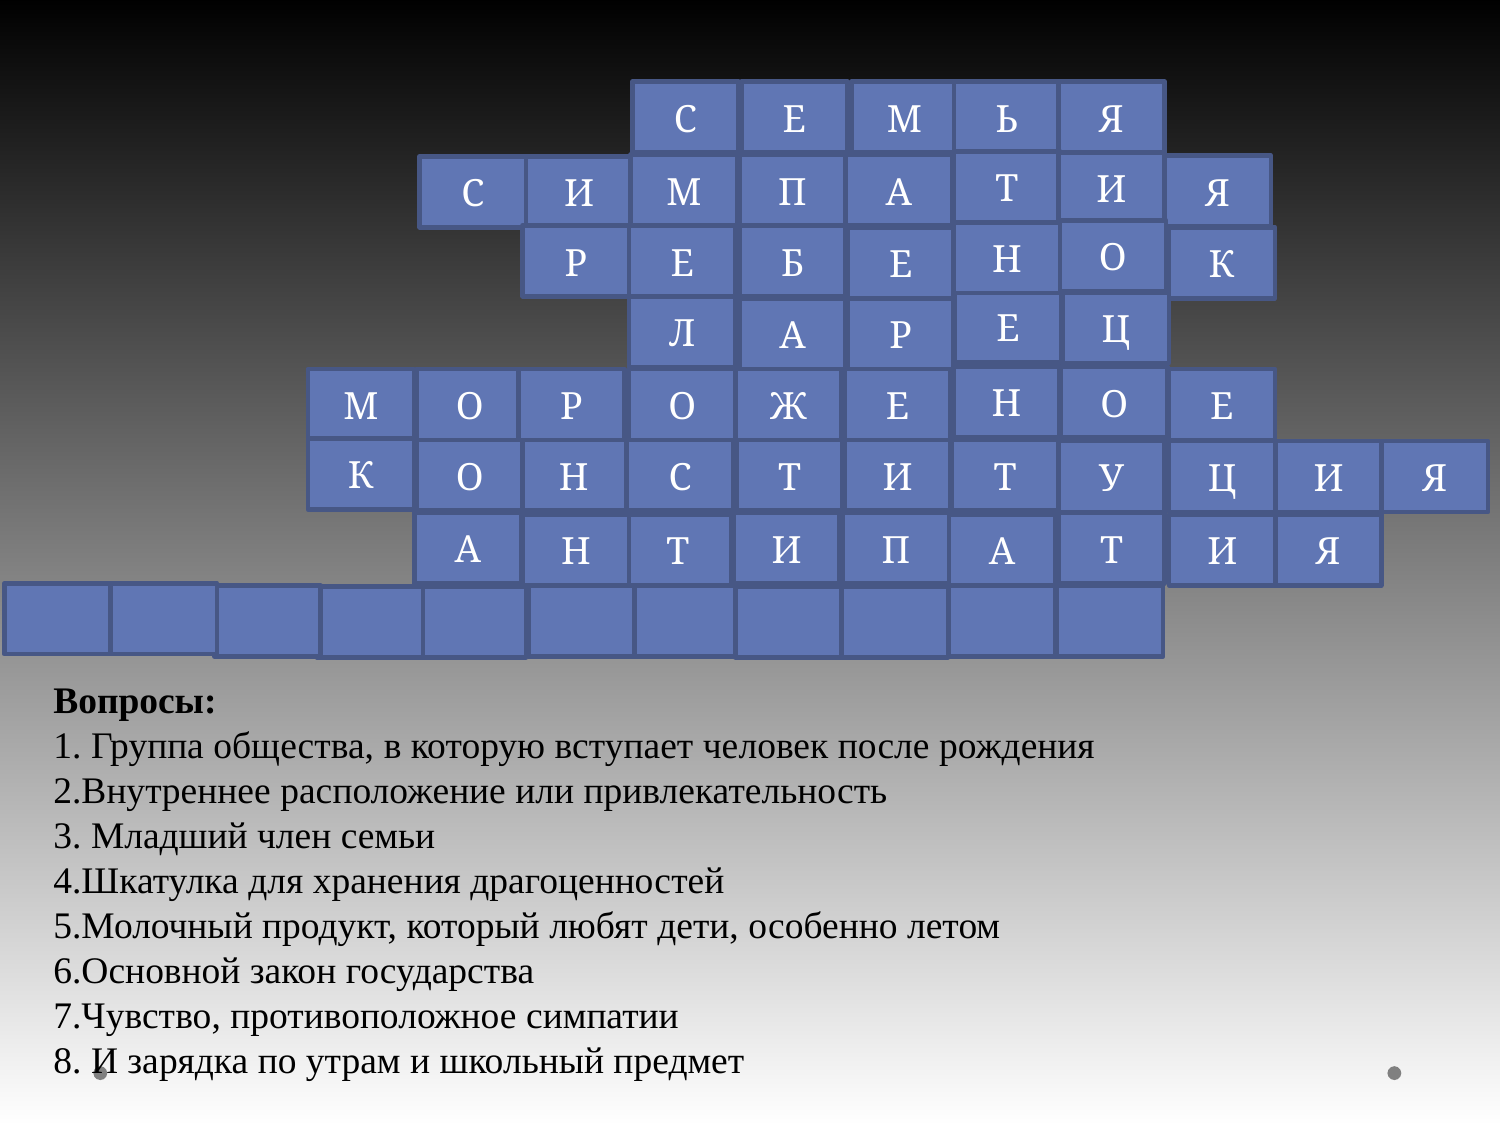

С
Е
М
Ь
Я
Т
И
М
П
А
Я
С
И
О
Н
Р
Е
Б
Е
К
Е
Ц
Л
А
Р
Н
О
М
О
Р
О
Ж
Е
Е
К
О
Н
С
И
Т
Т
У
Ц
И
Я
А
И
П
Т
Н
Т
А
И
Я
Вопросы:
1. Группа общества, в которую вступает человек после рождения
2.Внутреннее расположение или привлекательность
3. Младший член семьи
4.Шкатулка для хранения драгоценностей
5.Молочный продукт, который любят дети, особенно летом
6.Основной закон государства
7.Чувство, противоположное симпатии
8. И зарядка по утрам и школьный предмет